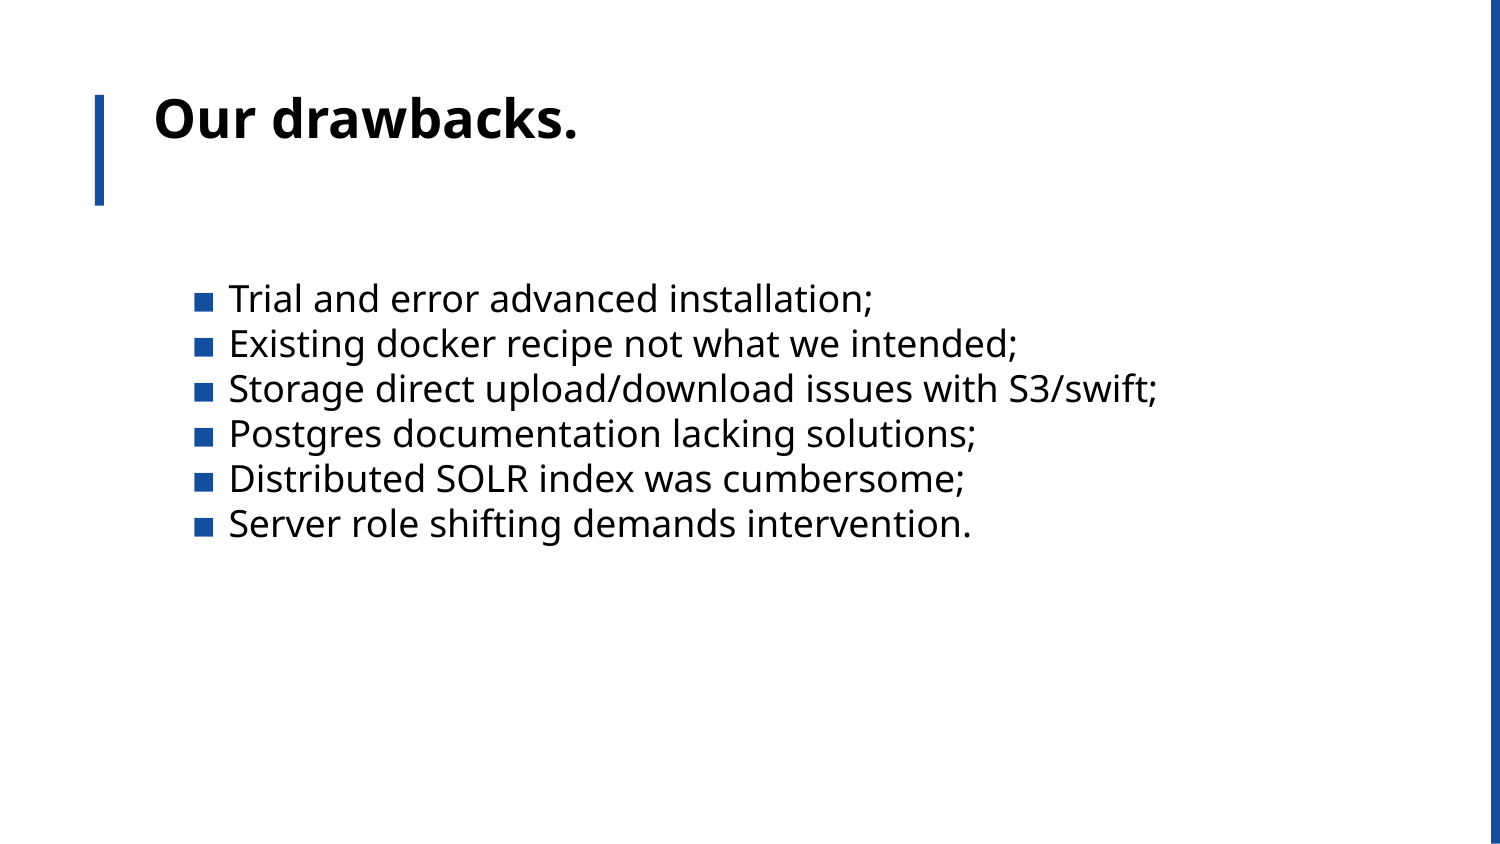

Our drawbacks.
# Trial and error advanced installation;
Existing docker recipe not what we intended;
Storage direct upload/download issues with S3/swift;
Postgres documentation lacking solutions;
Distributed SOLR index was cumbersome;
Server role shifting demands intervention.